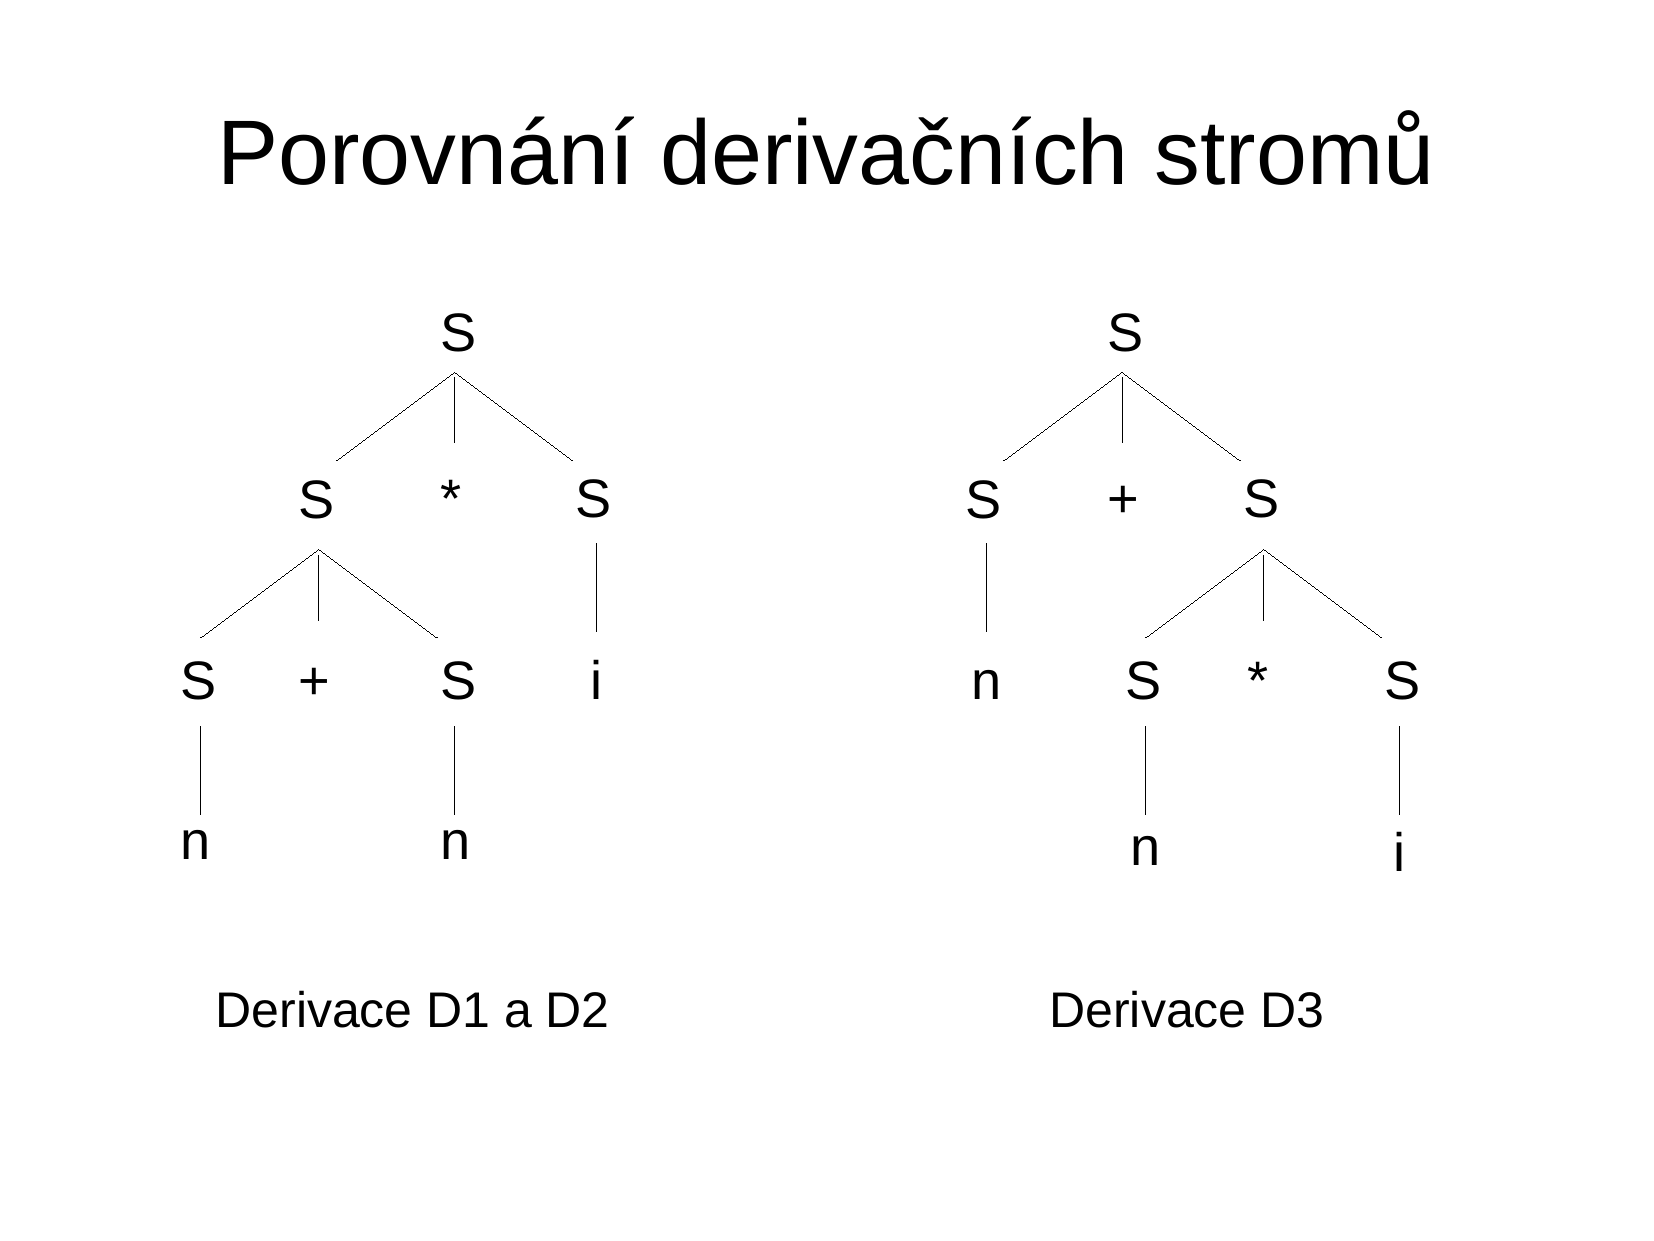

# Porovnání derivačních stromů
S
S
*
S
+
S
S
S
S
+
S
i
n
S
*
S
n
n
n
i
Derivace D1 a D2
Derivace D3